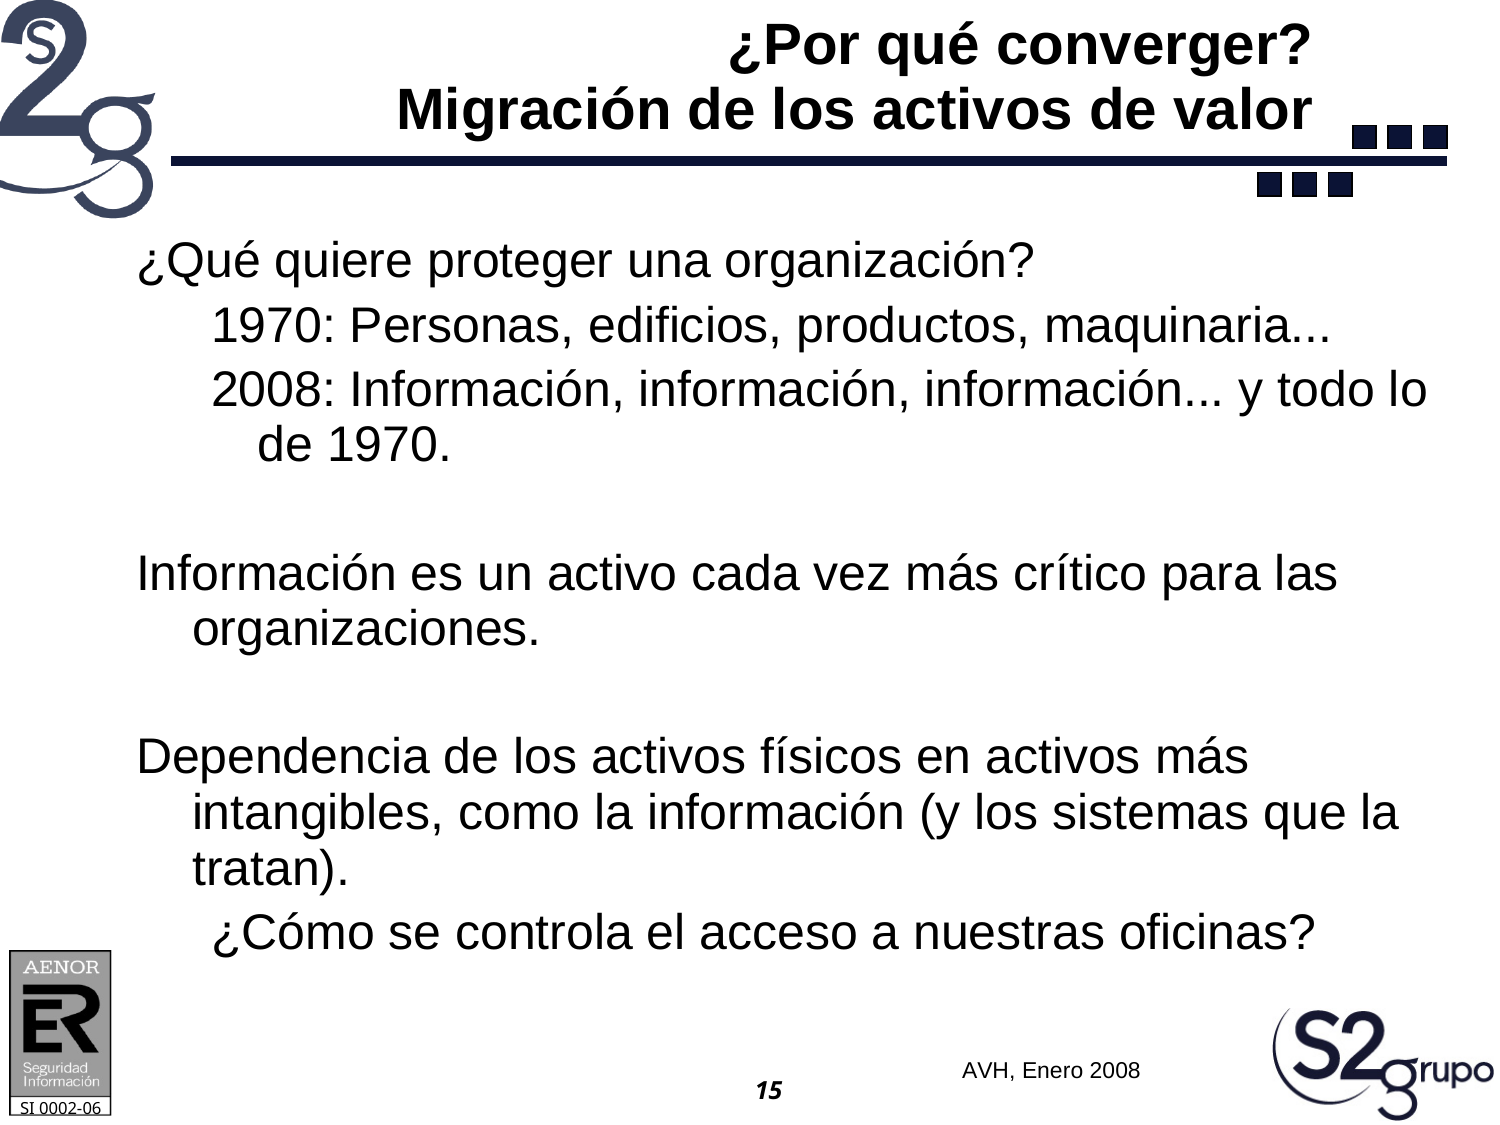

# ¿Por qué converger? Migración de los activos de valor
¿Qué quiere proteger una organización?
1970: Personas, edificios, productos, maquinaria...
2008: Información, información, información... y todo lo de 1970.
Información es un activo cada vez más crítico para las organizaciones.
Dependencia de los activos físicos en activos más intangibles, como la información (y los sistemas que la tratan).
¿Cómo se controla el acceso a nuestras oficinas?
AVH, Enero 2008